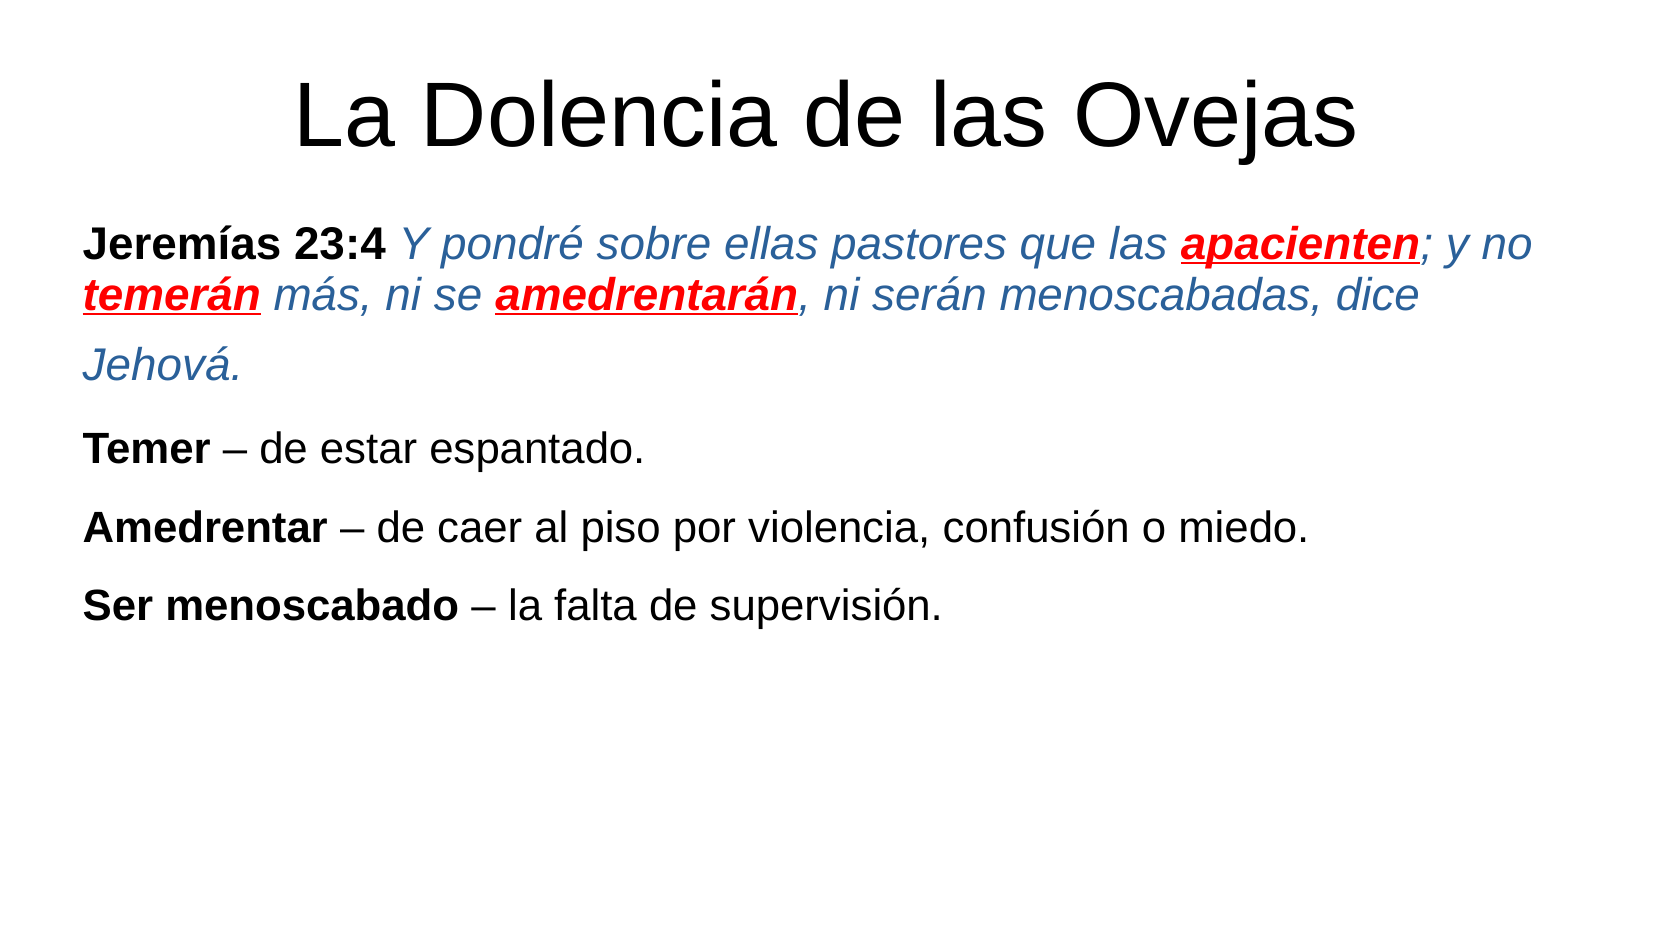

# La Dolencia de las Ovejas
Jeremías 23:4 Y pondré sobre ellas pastores que las apacienten; y no temerán más, ni se amedrentarán, ni serán menoscabadas, dice Jehová.
Temer – de estar espantado.
Amedrentar – de caer al piso por violencia, confusión o miedo.
Ser menoscabado – la falta de supervisión.